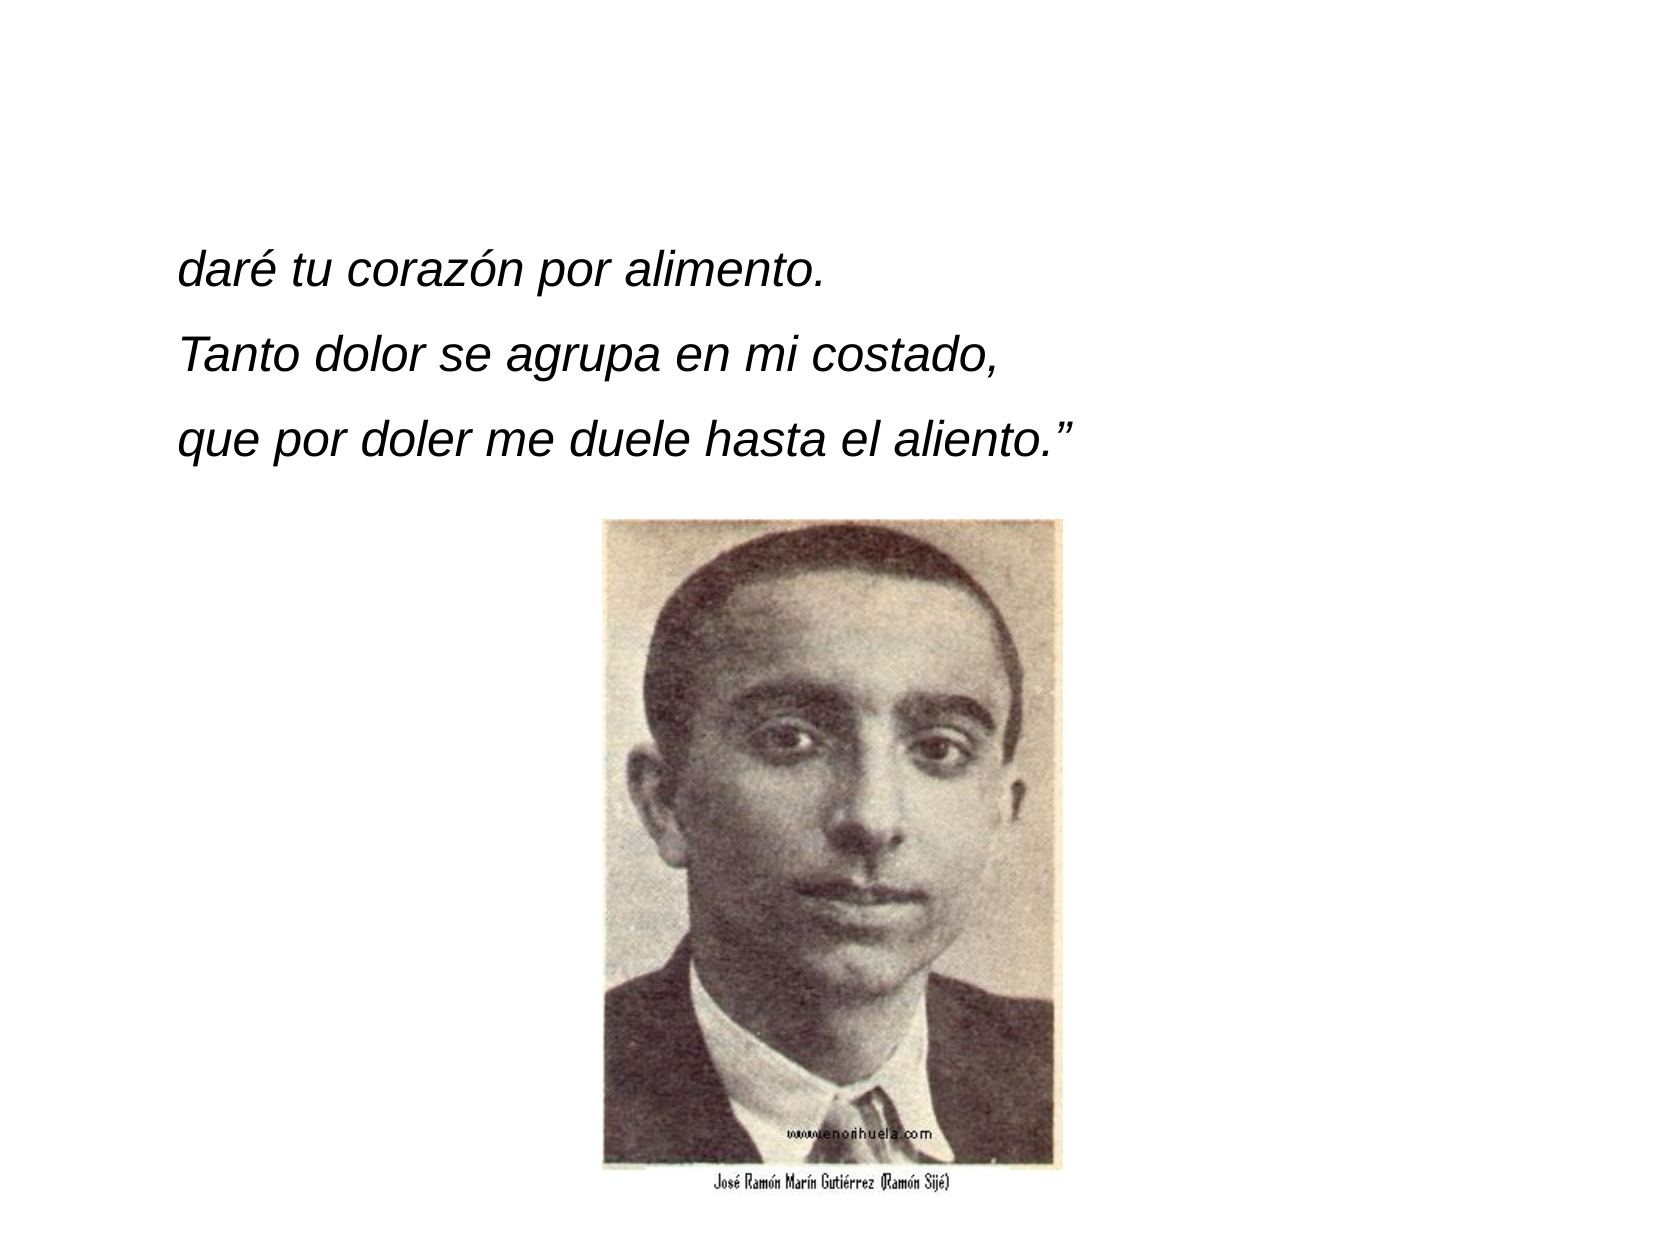

# daré tu corazón por alimento.
Tanto dolor se agrupa en mi costado,
que por doler me duele hasta el aliento.”